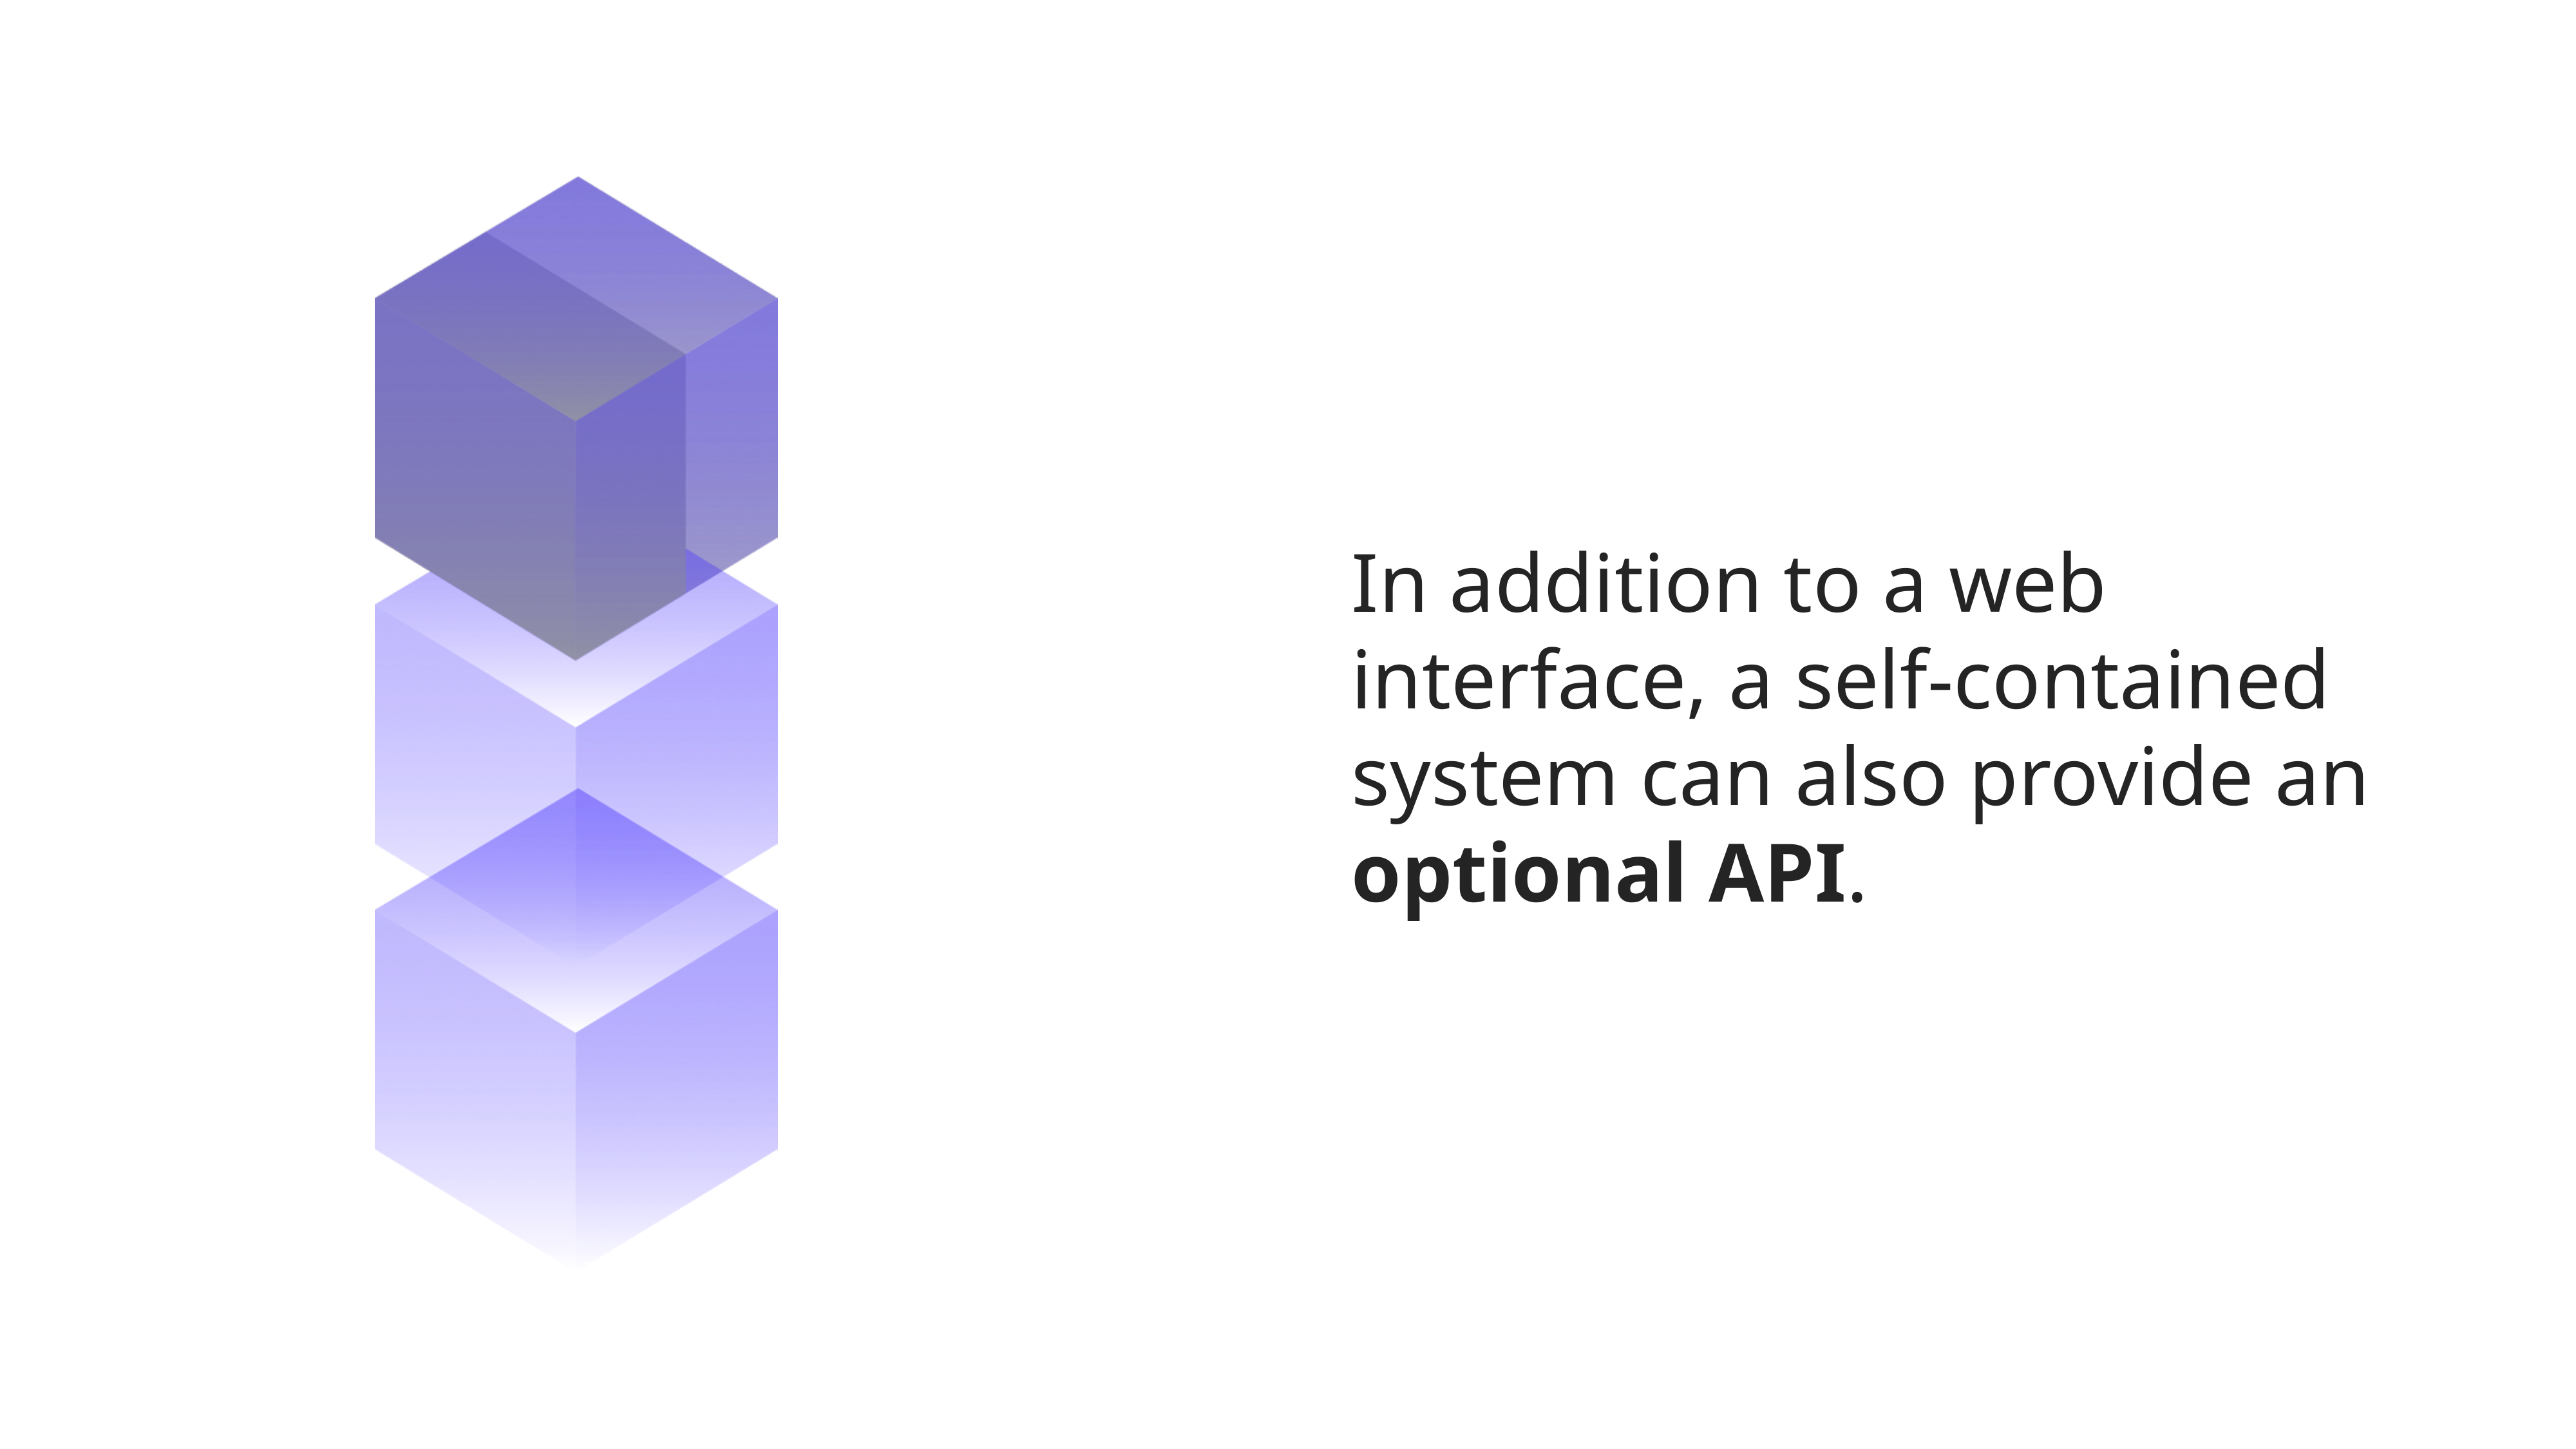

# In addition to a web interface, a self-contained system can also provide an optional API.